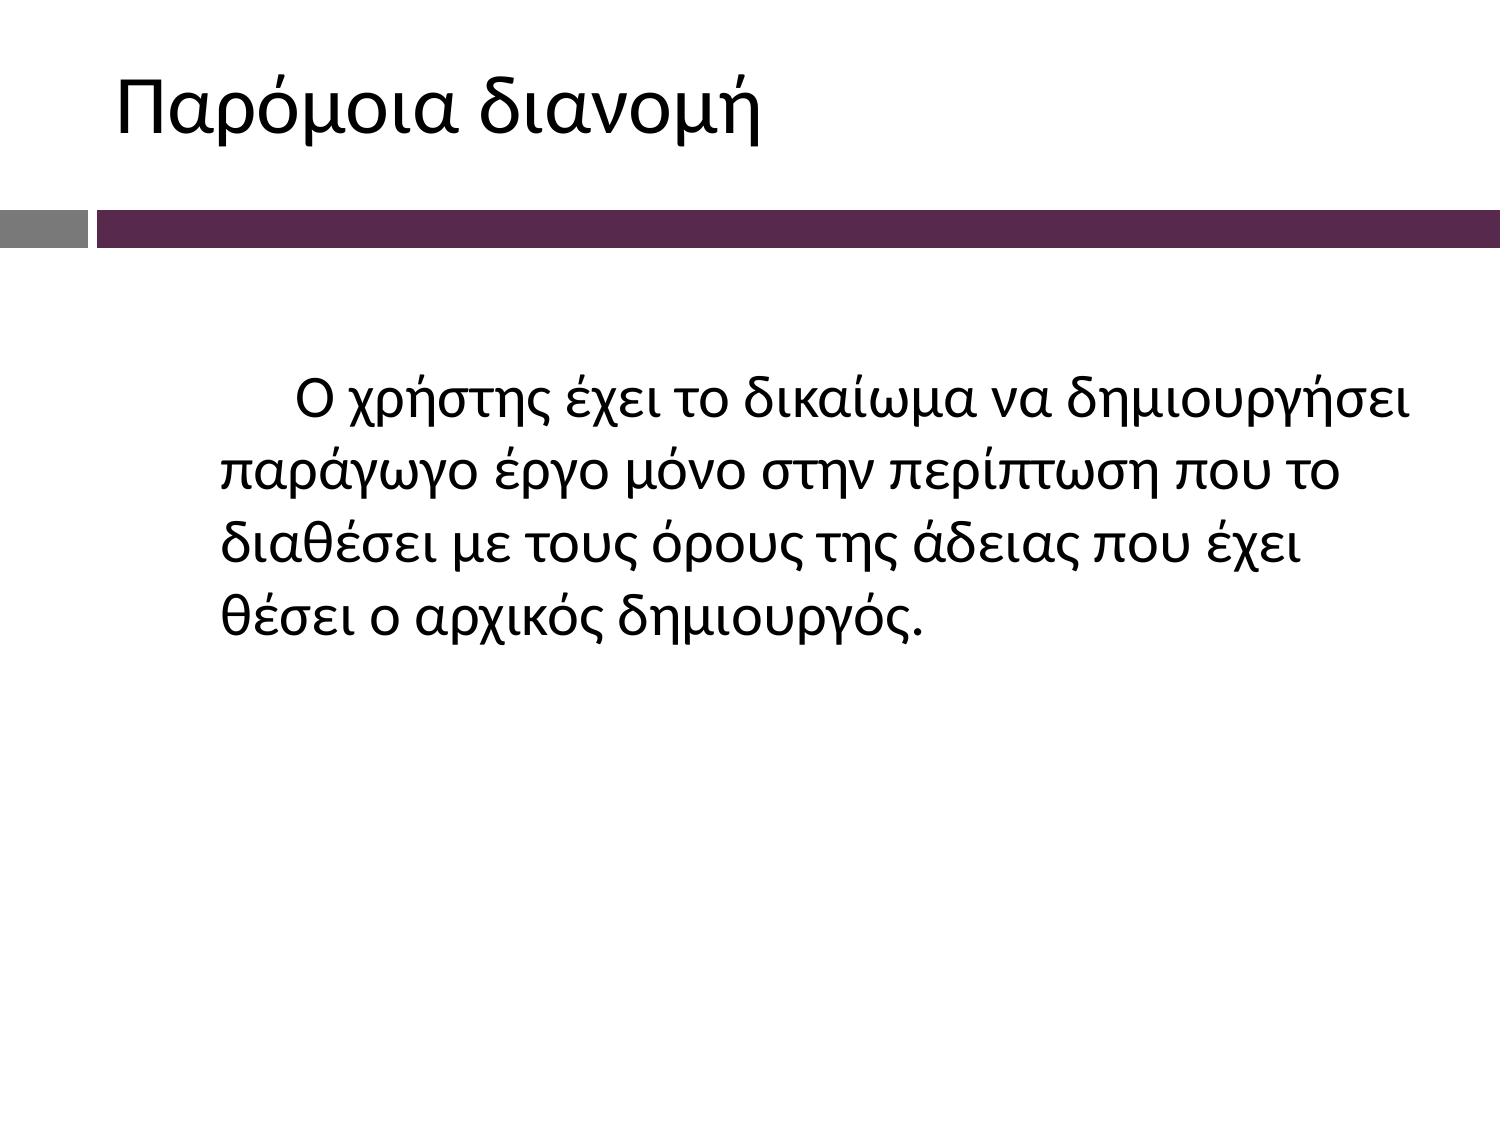

# Παρόμοια διανομή
	Ο χρήστης έχει το δικαίωμα να δημιουργήσει παράγωγο έργο μόνο στην περίπτωση που το διαθέσει με τους όρους της άδειας που έχει θέσει ο αρχικός δημιουργός.